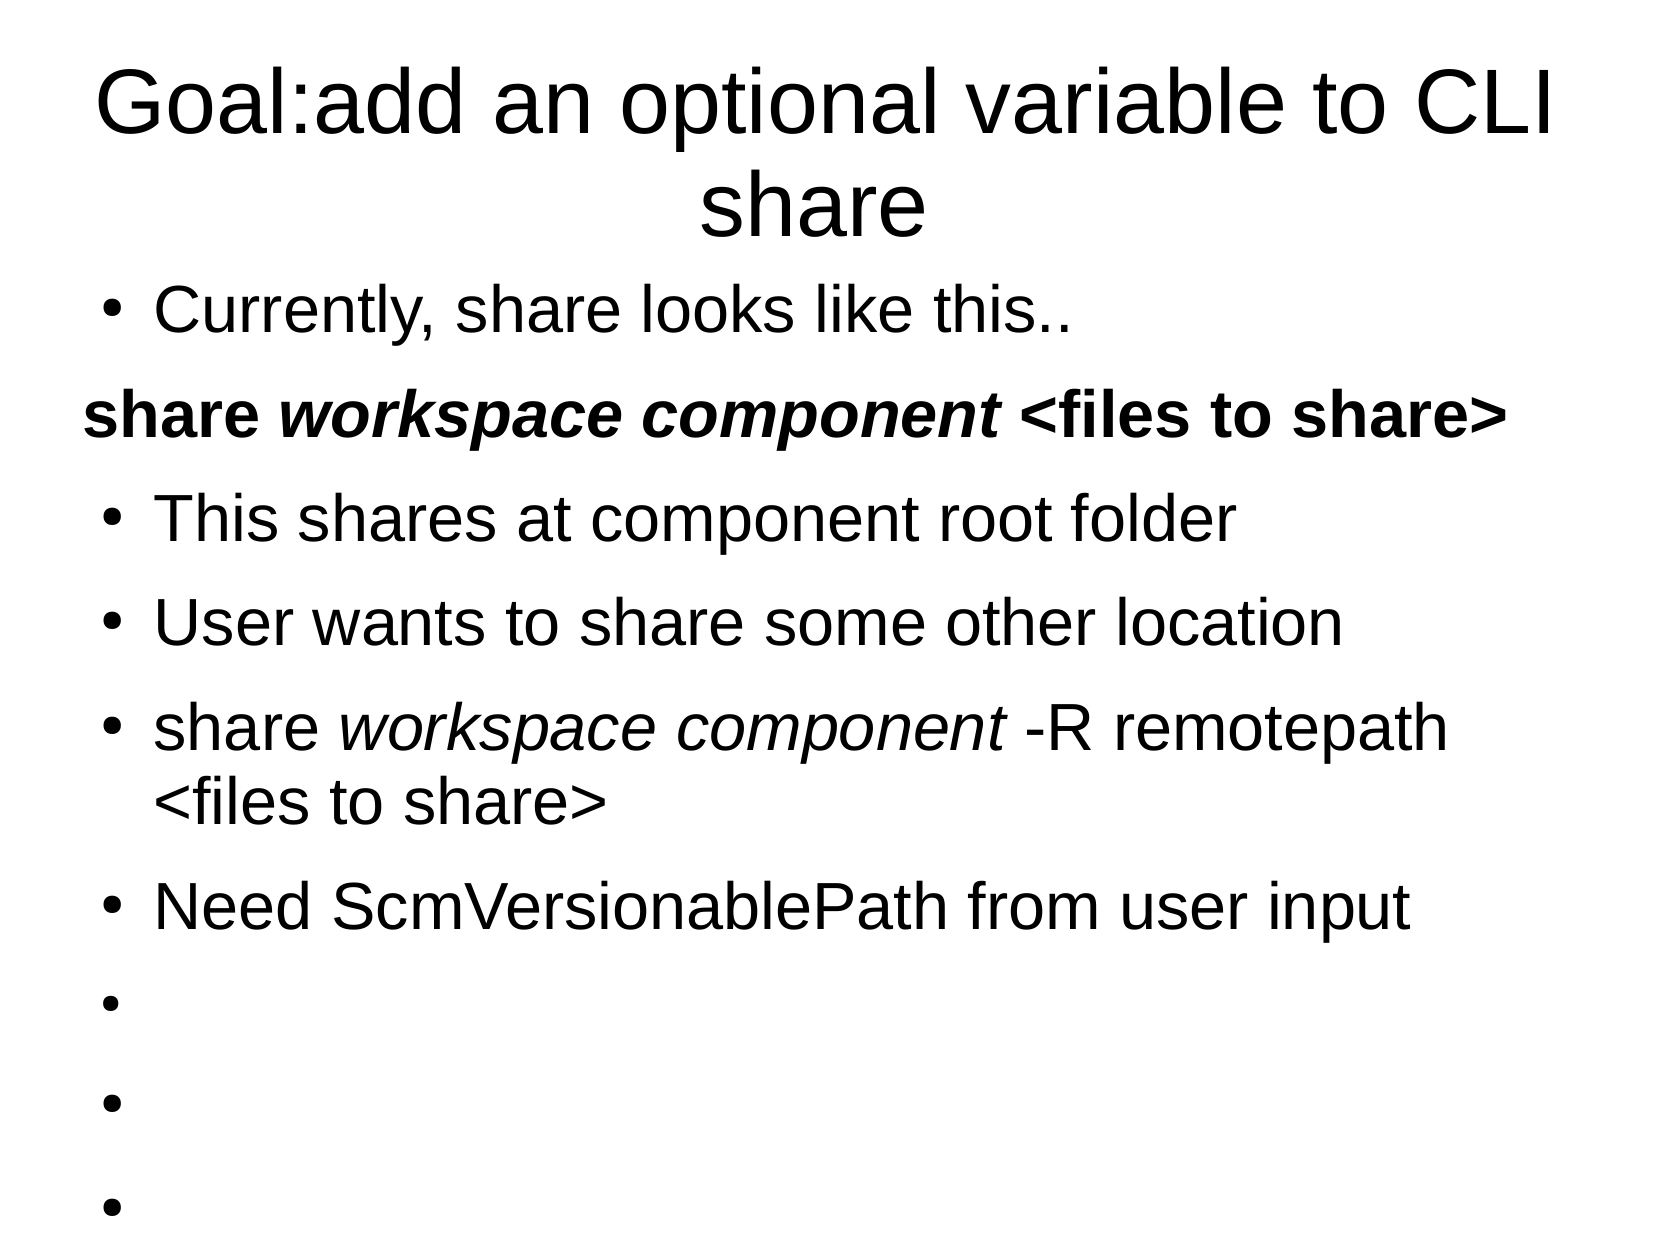

# Goal:add an optional variable to CLI share
Currently, share looks like this..
share workspace component <files to share>
This shares at component root folder
User wants to share some other location
share workspace component -R remotepath <files to share>
Need ScmVersionablePath from user input